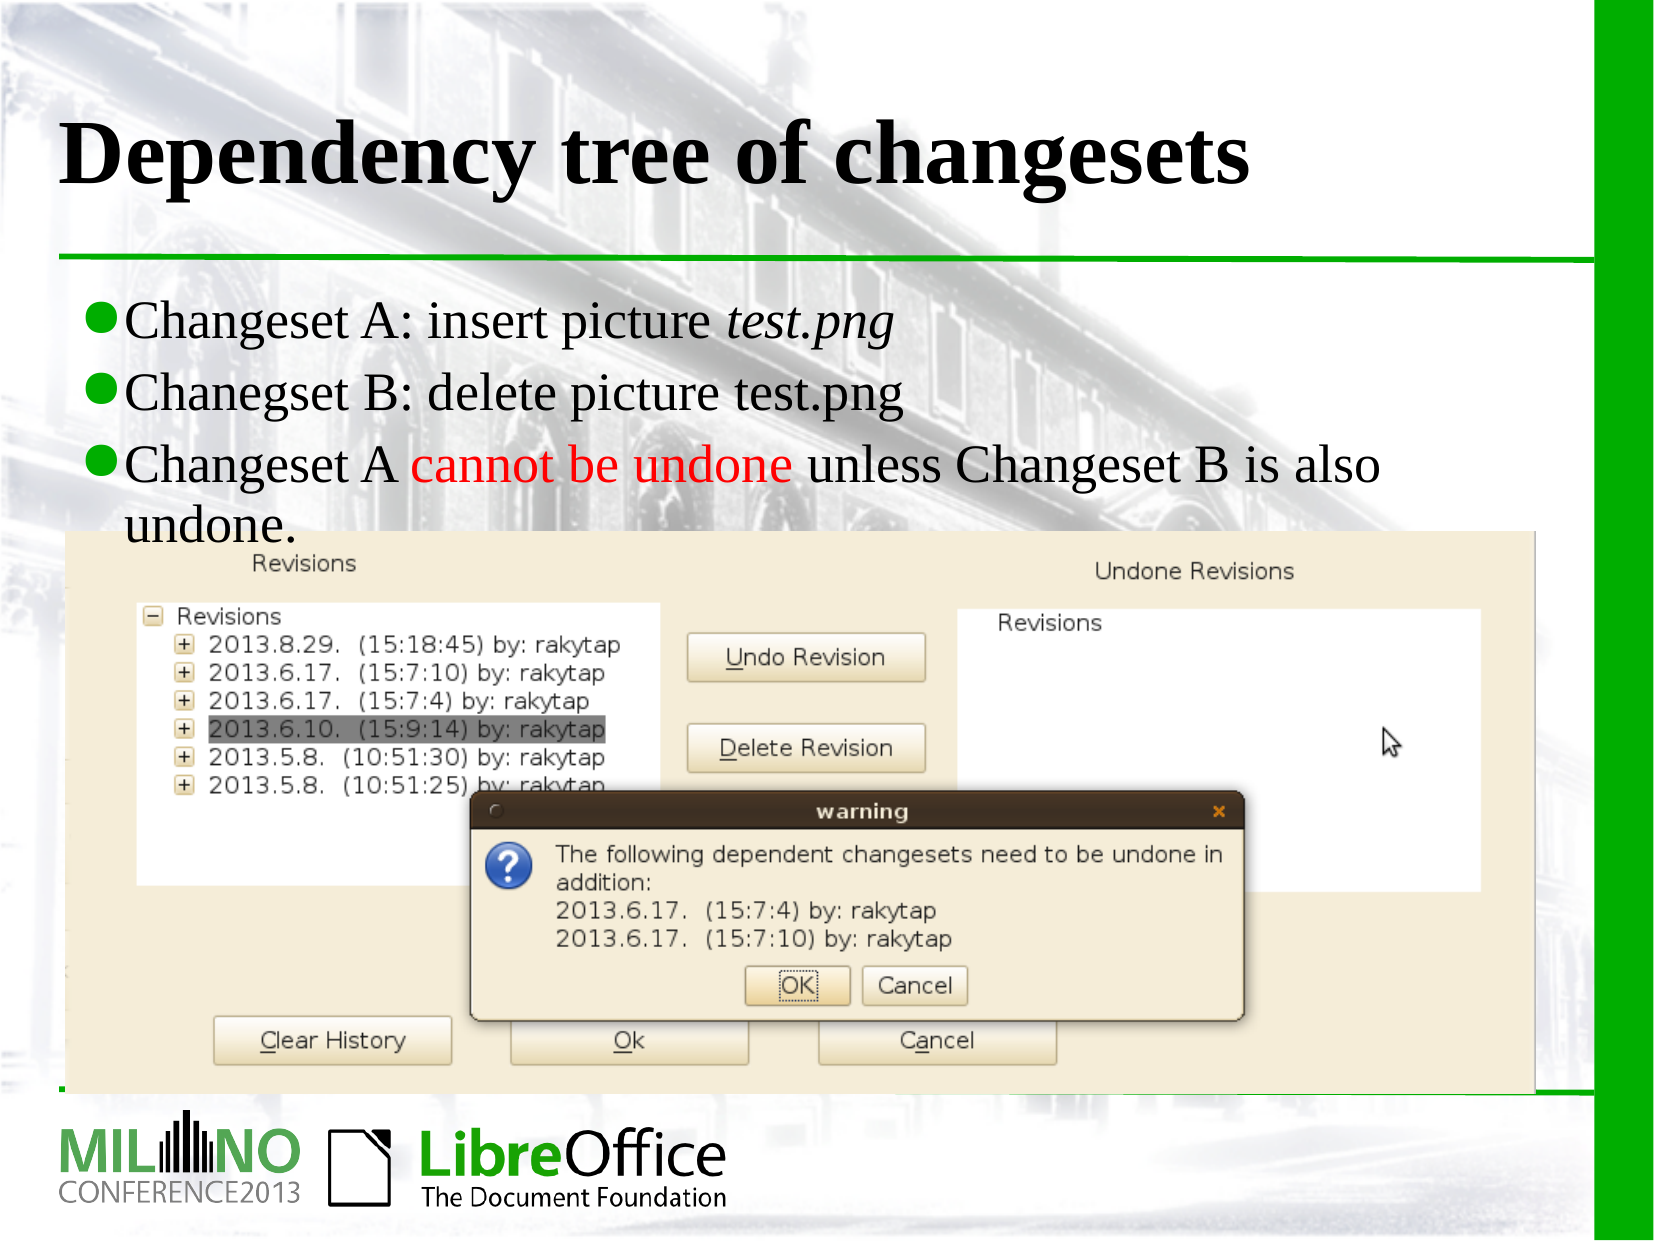

# Dependency tree of changesets
Changeset A: insert picture test.png
Chanegset B: delete picture test.png
Changeset A cannot be undone unless Changeset B is also undone.